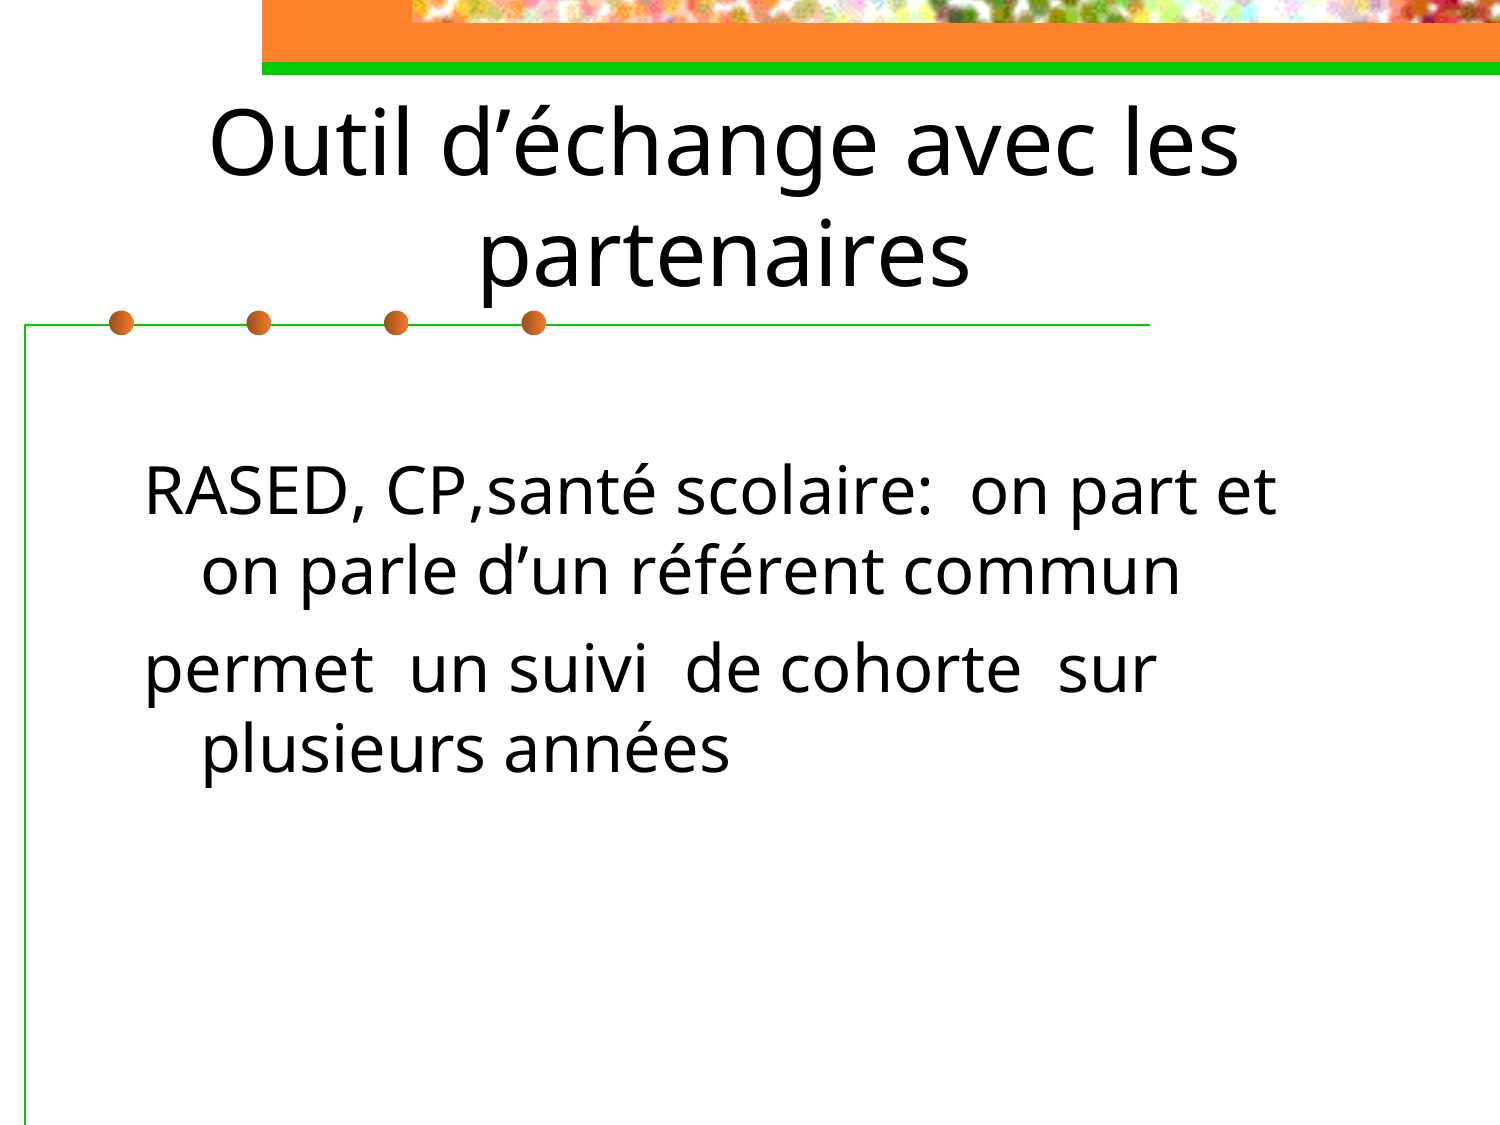

# Outil d’échange avec les partenaires
RASED, CP,santé scolaire: on part et on parle d’un référent commun
permet un suivi de cohorte sur plusieurs années